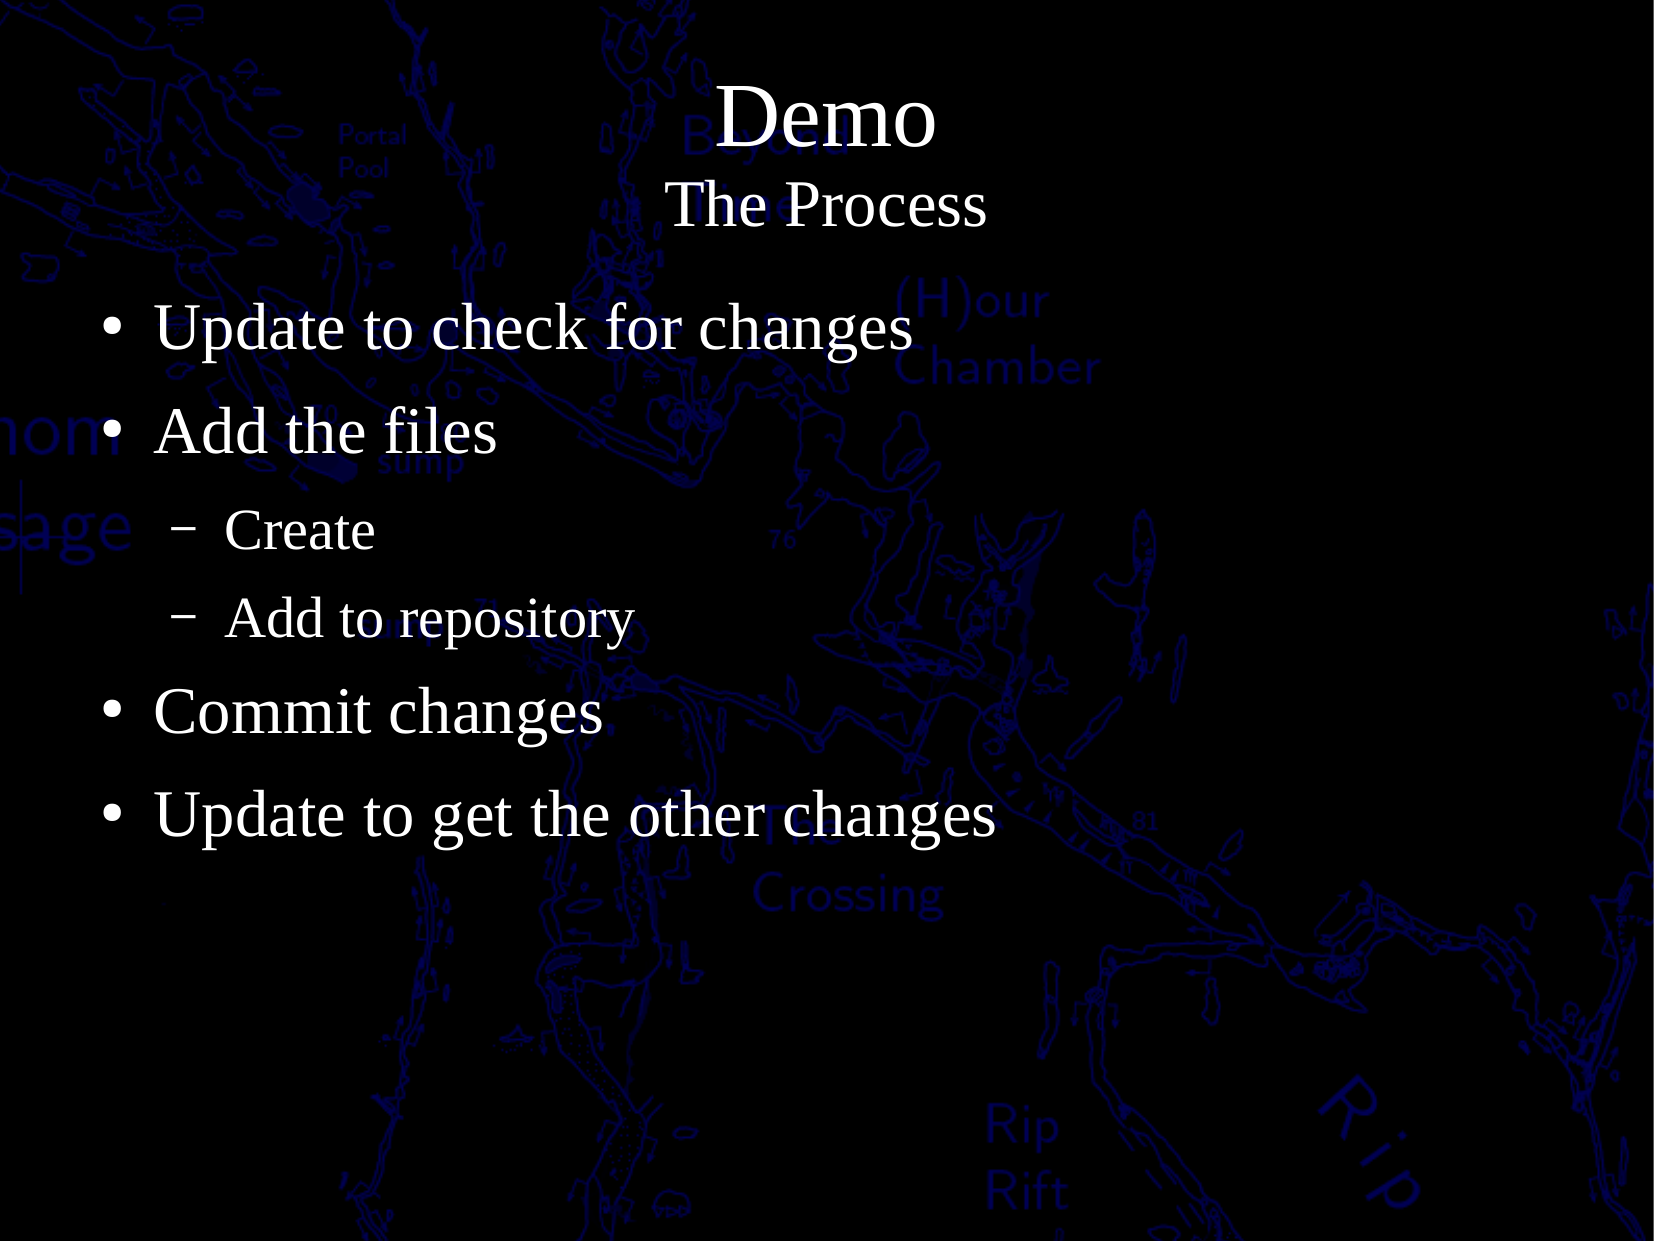

# Demo The Process
Update to check for changes
Add the files
Create
Add to repository
Commit changes
Update to get the other changes